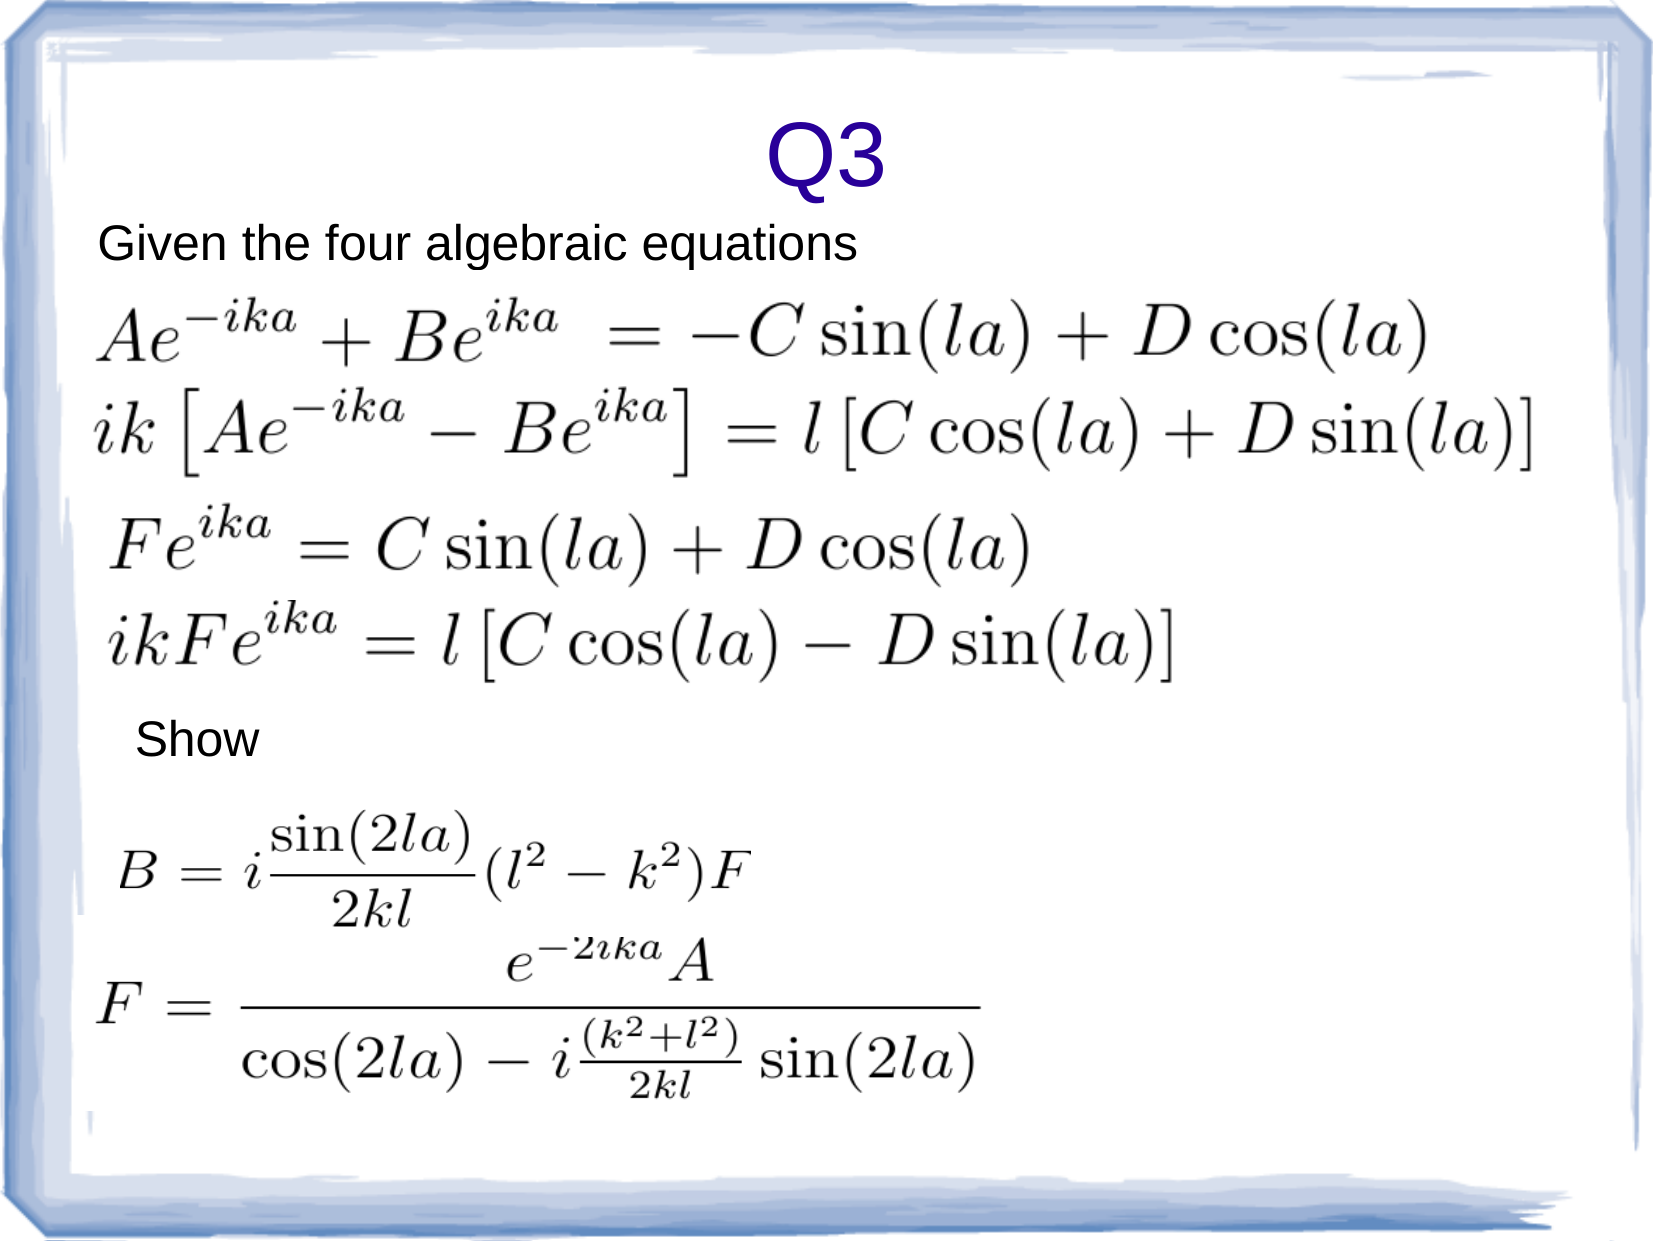

# Q3
Given the four algebraic equations
Show